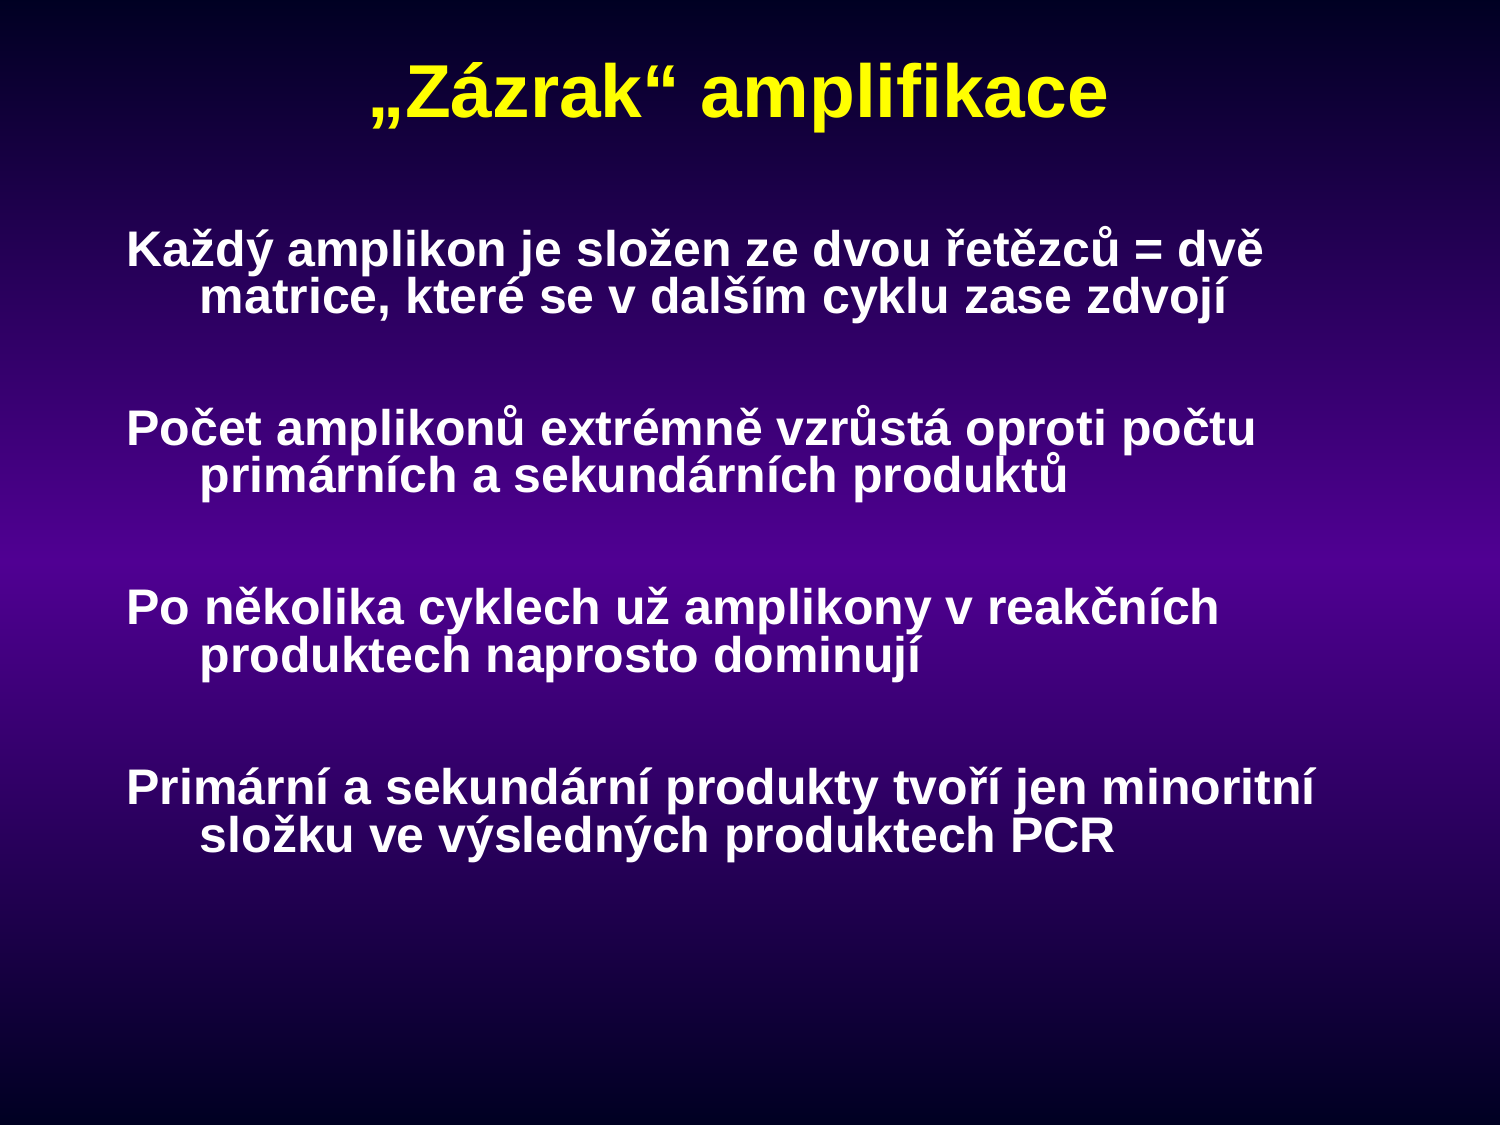

# „Zázrak“ amplifikace
Každý amplikon je složen ze dvou řetězců = dvě matrice, které se v dalším cyklu zase zdvojí
Počet amplikonů extrémně vzrůstá oproti počtu primárních a sekundárních produktů
Po několika cyklech už amplikony v reakčních produktech naprosto dominují
Primární a sekundární produkty tvoří jen minoritní složku ve výsledných produktech PCR